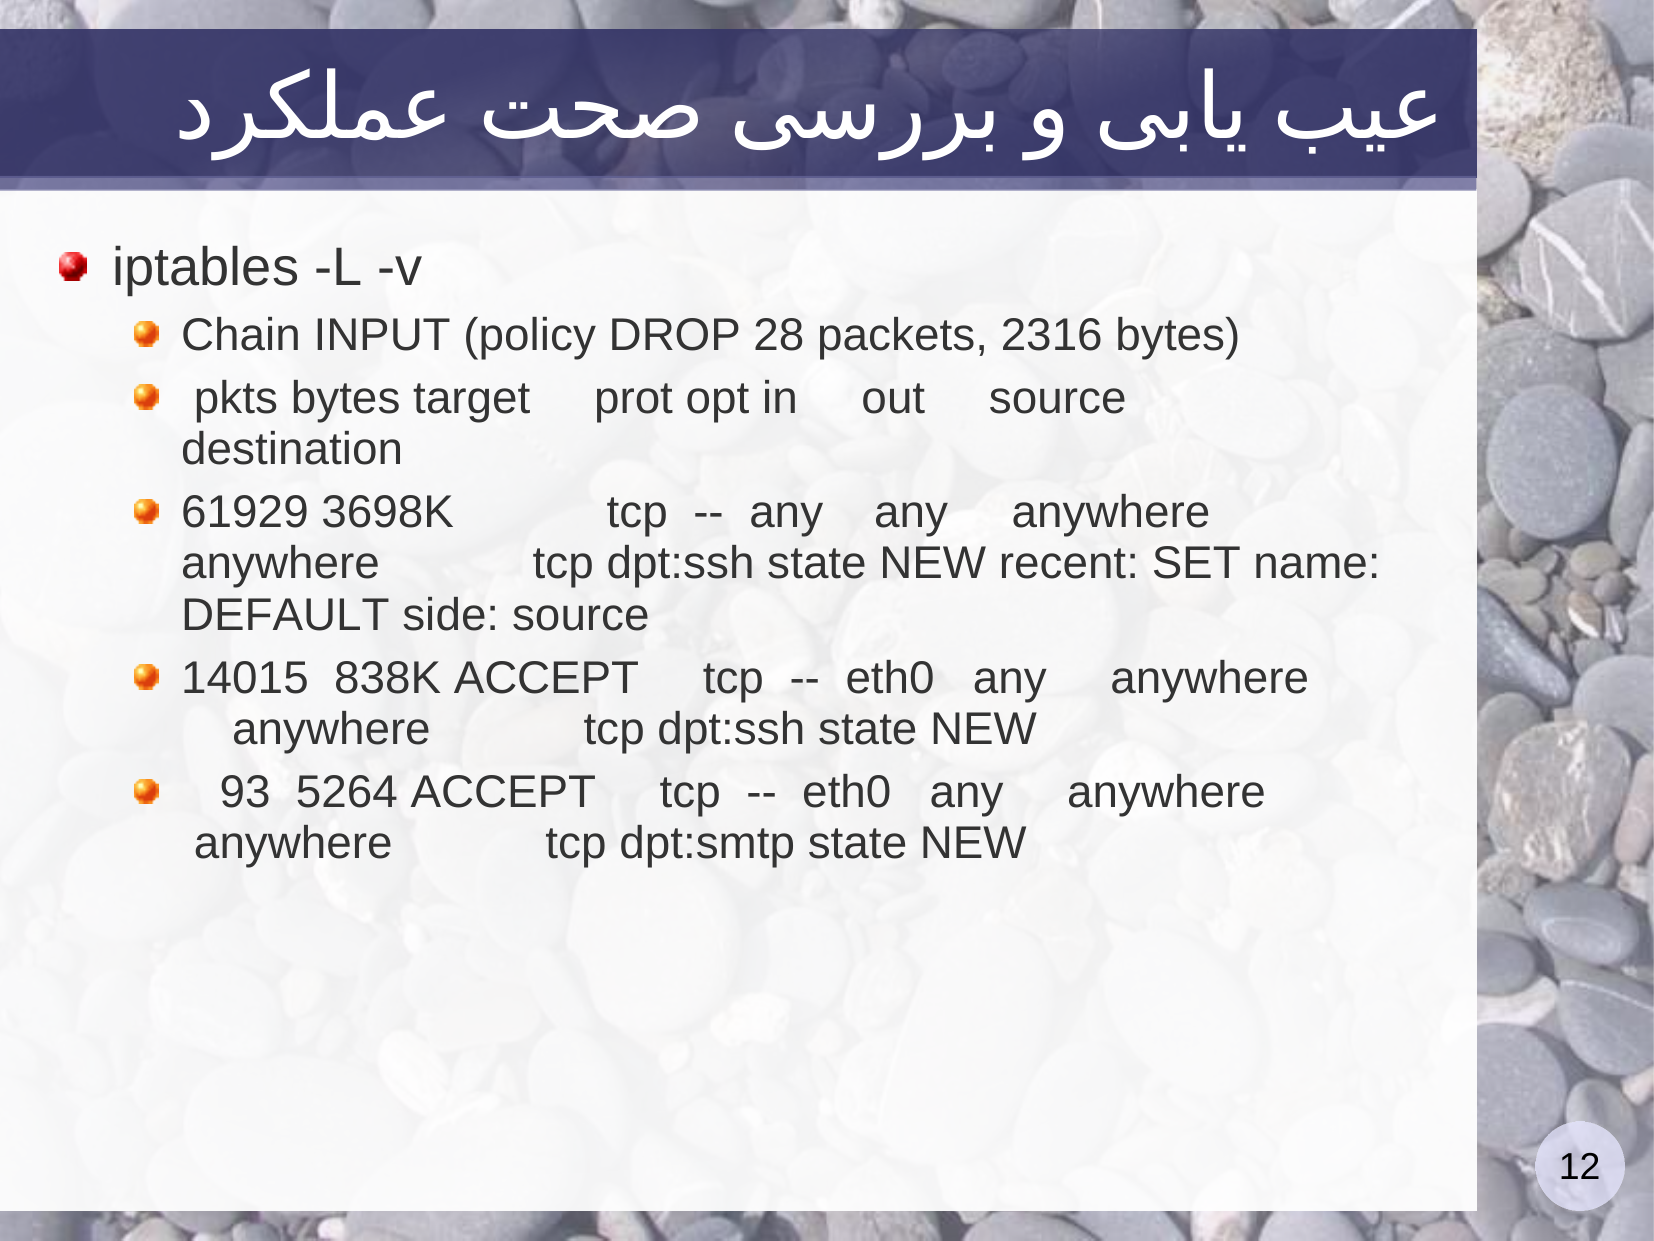

# عیب یابی و بررسی صحت عملکرد
iptables -L -v
Chain INPUT (policy DROP 28 packets, 2316 bytes)
 pkts bytes target prot opt in out source destination
61929 3698K tcp -- any any anywhere anywhere tcp dpt:ssh state NEW recent: SET name: DEFAULT side: source
14015 838K ACCEPT tcp -- eth0 any anywhere anywhere tcp dpt:ssh state NEW
 93 5264 ACCEPT tcp -- eth0 any anywhere anywhere tcp dpt:smtp state NEW